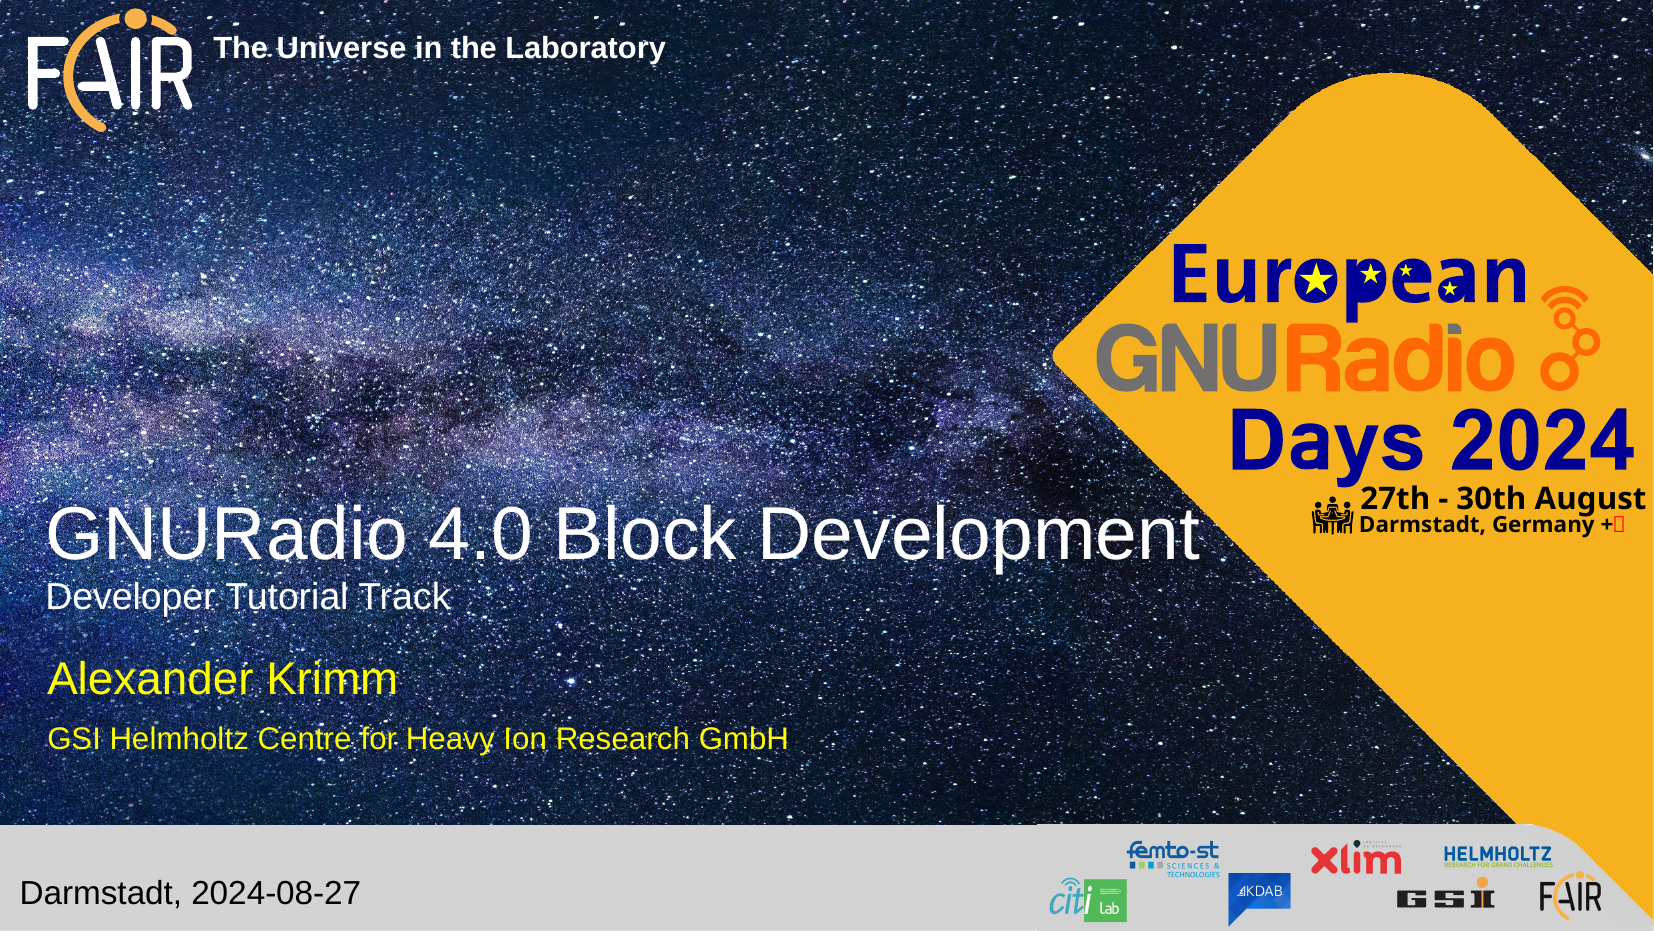

# GNURadio 4.0 Block Development Developer Tutorial Track
Alexander Krimm
GSI Helmholtz Centre for Heavy Ion Research GmbH
Darmstadt, 2024-08-27